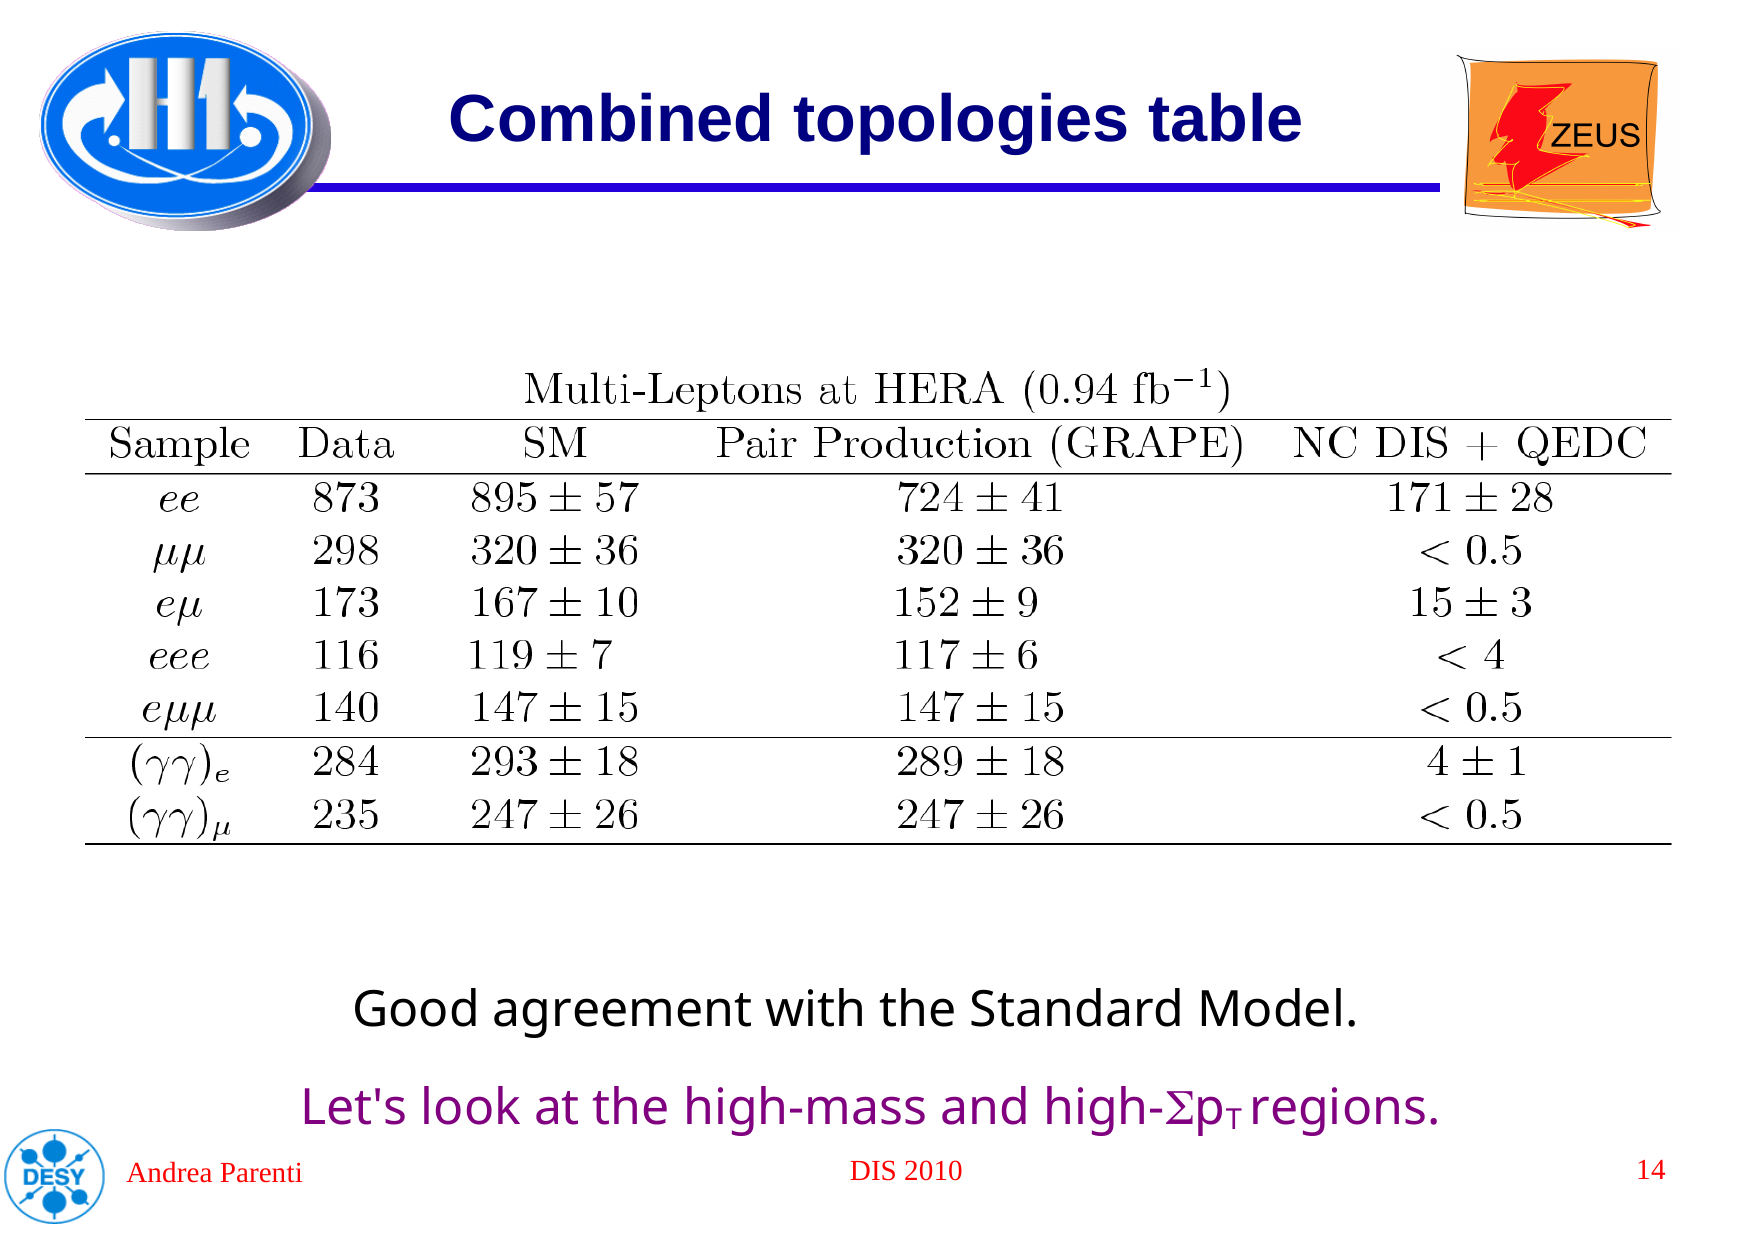

# Combined topologies table
 Good agreement with the Standard Model.
 Let's look at the high-mass and high-SpT regions.
14